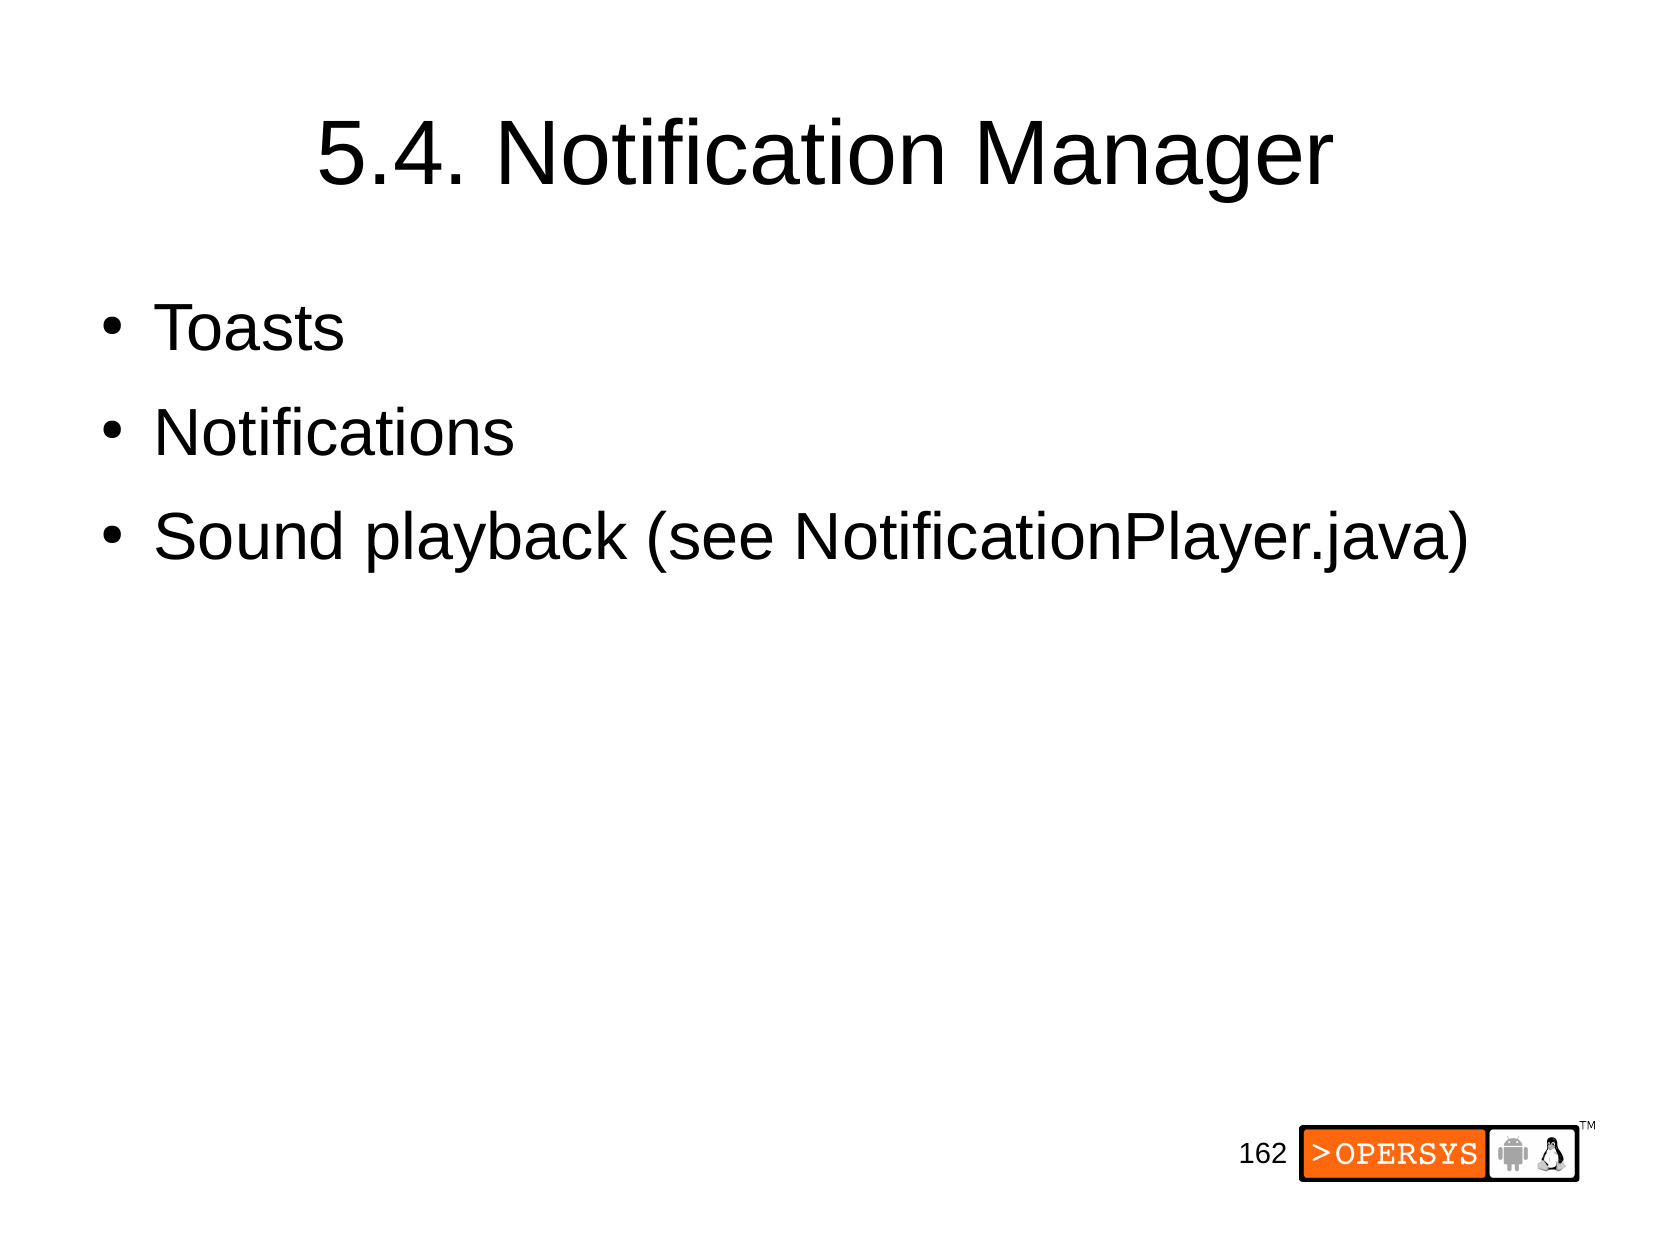

# 5.4. Notification Manager
Toasts
Notifications
Sound playback (see NotificationPlayer.java)